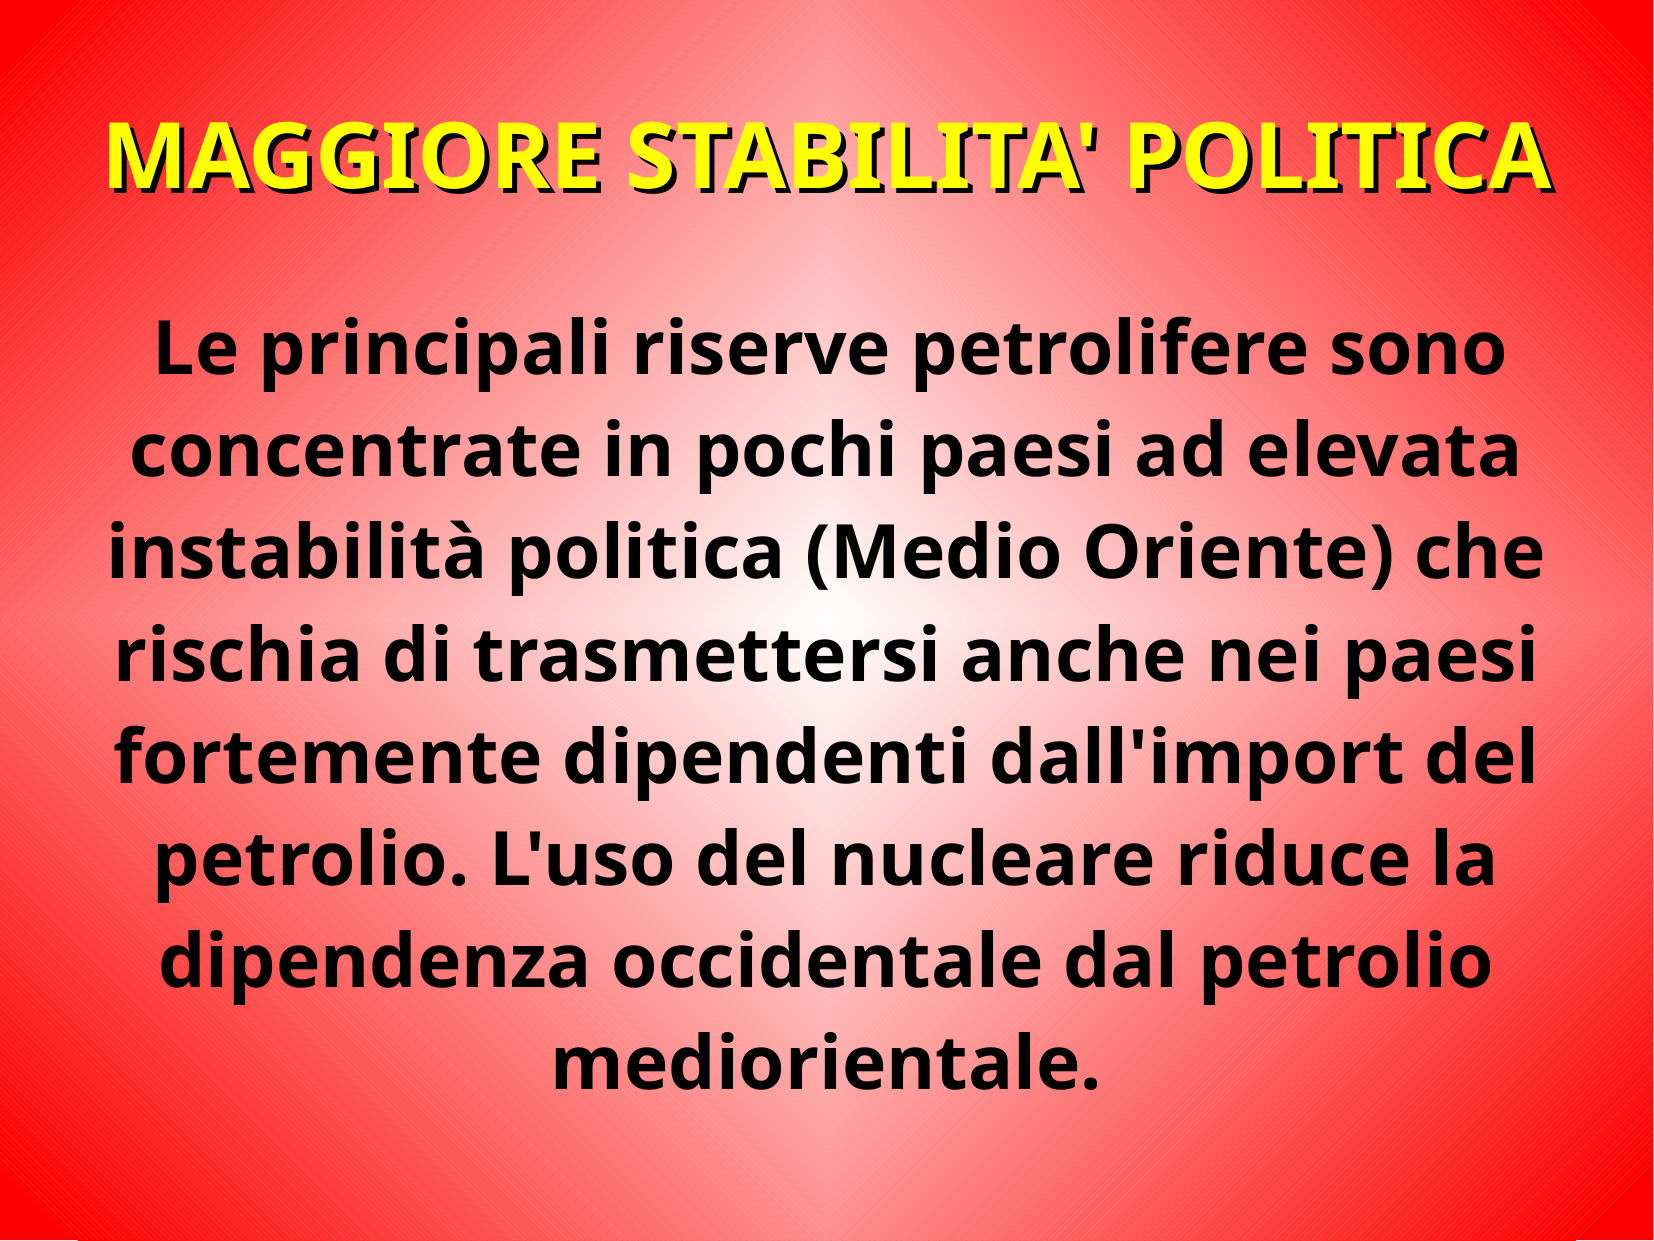

# MAGGIORE STABILITA' POLITICA
 Le principali riserve petrolifere sono concentrate in pochi paesi ad elevata instabilità politica (Medio Oriente) che rischia di trasmettersi anche nei paesi fortemente dipendenti dall'import del petrolio. L'uso del nucleare riduce la dipendenza occidentale dal petrolio mediorientale.